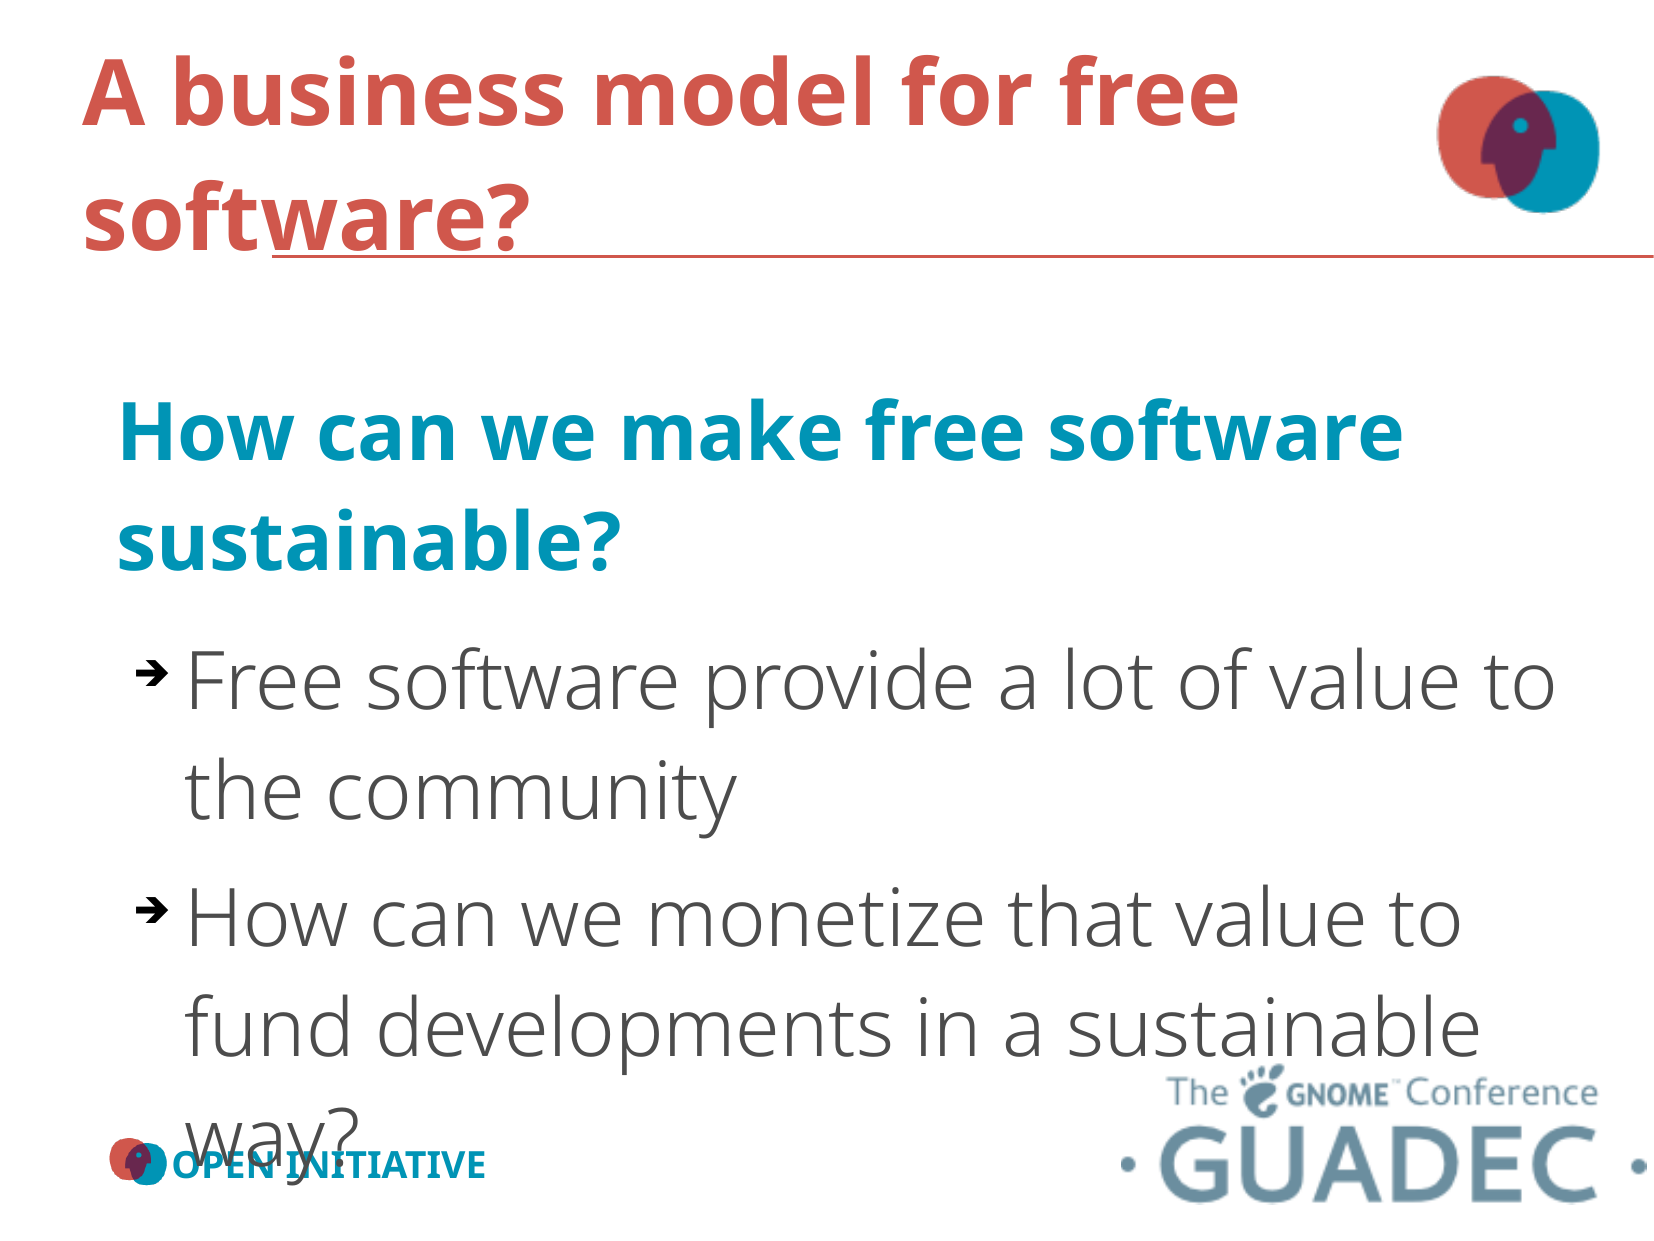

# A business model for free software?
How can we make free software sustainable?
Free software provide a lot of value to the community
How can we monetize that value to fund developments in a sustainable way?